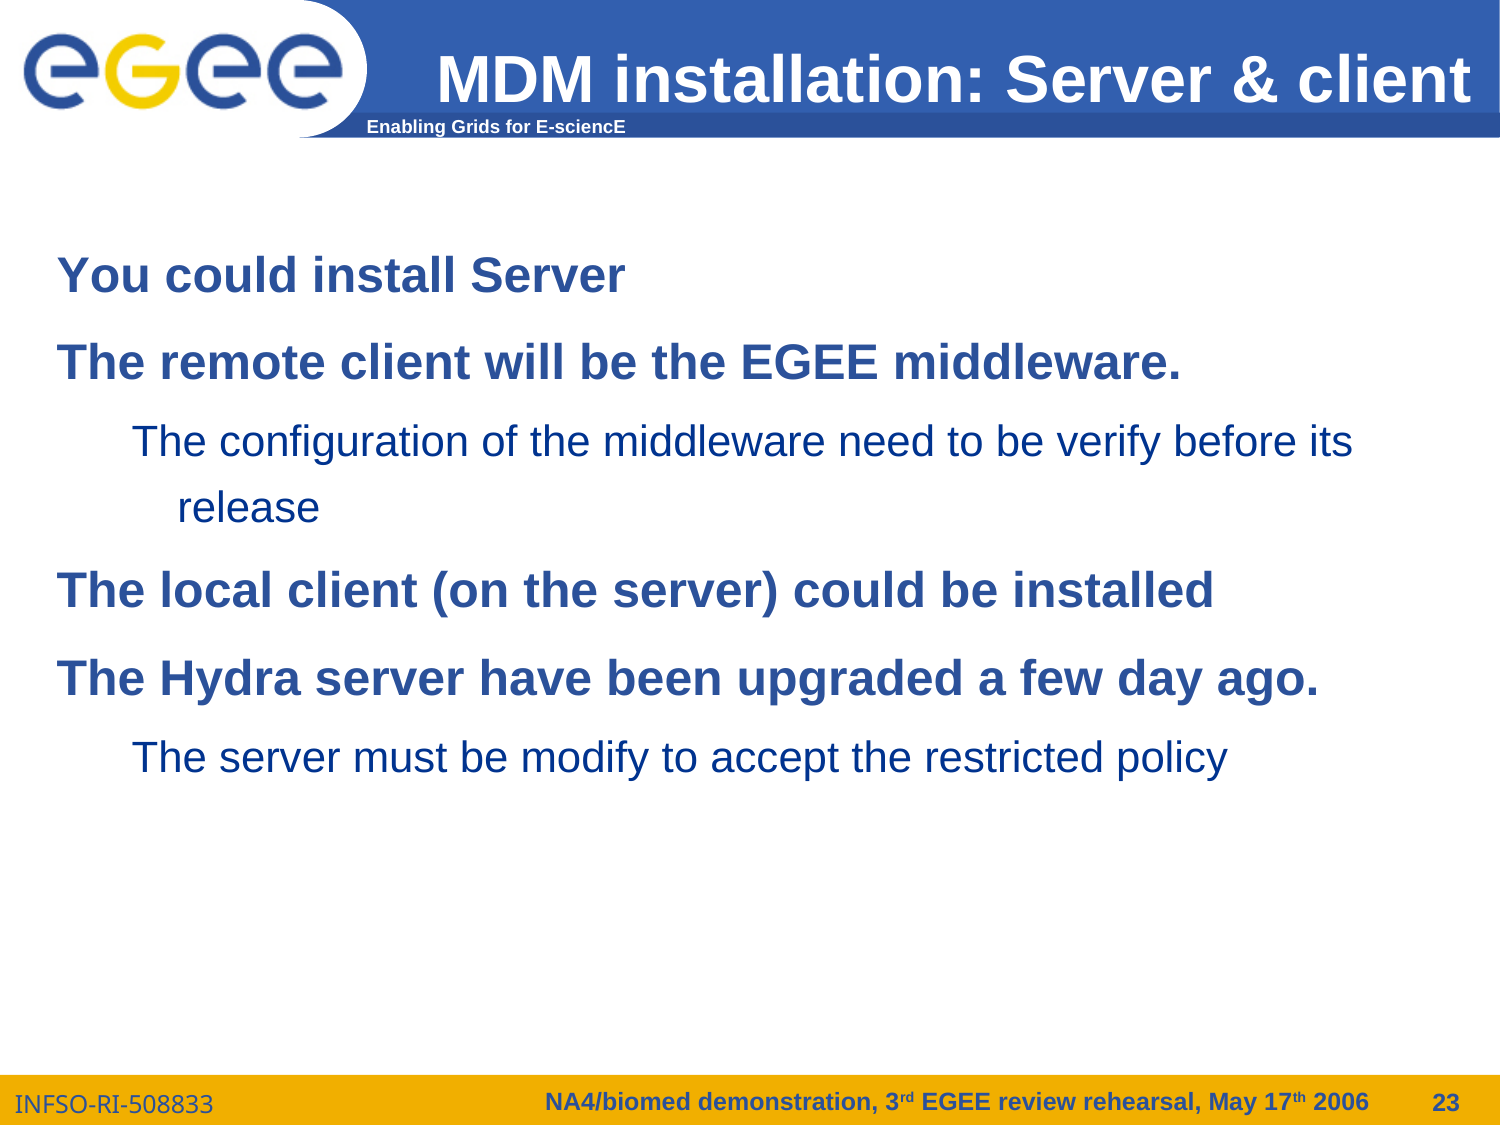

# MDM installation: Server & client
You could install Server
The remote client will be the EGEE middleware.
The configuration of the middleware need to be verify before its release
The local client (on the server) could be installed
The Hydra server have been upgraded a few day ago.
The server must be modify to accept the restricted policy